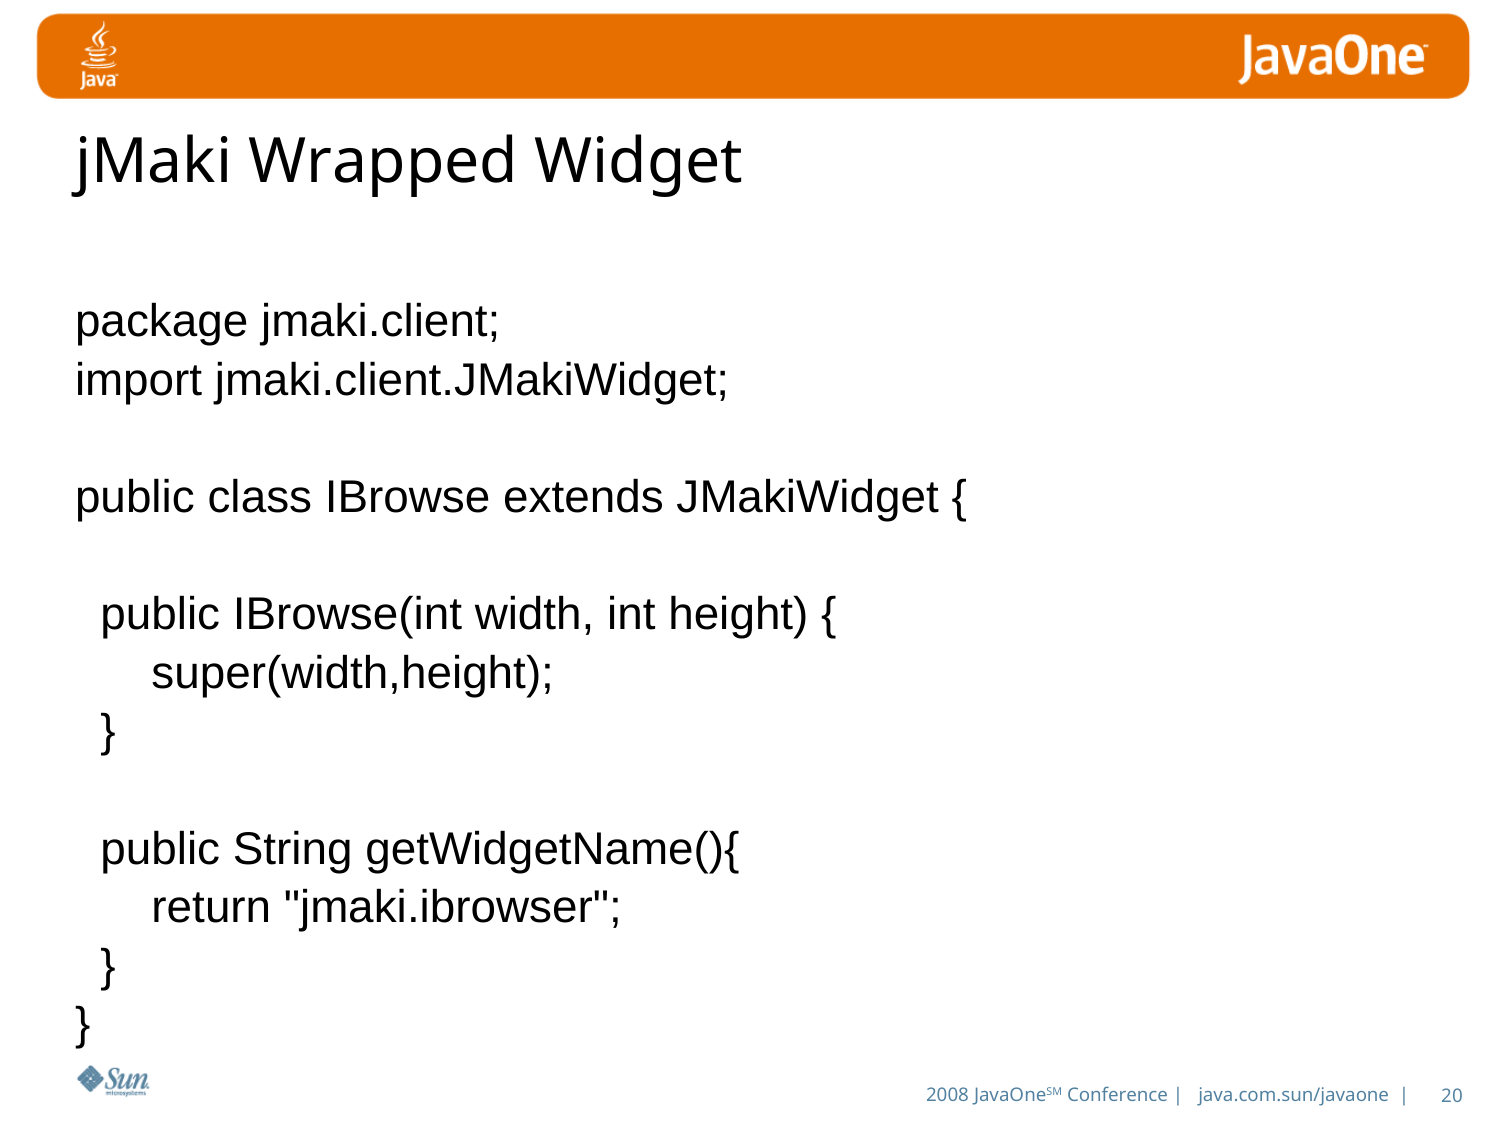

# jMaki Wrapped Widget
package jmaki.client;
import jmaki.client.JMakiWidget;
public class IBrowse extends JMakiWidget {
 public IBrowse(int width, int height) {
 super(width,height);
 }
 public String getWidgetName(){
 return "jmaki.ibrowser";
 }
}